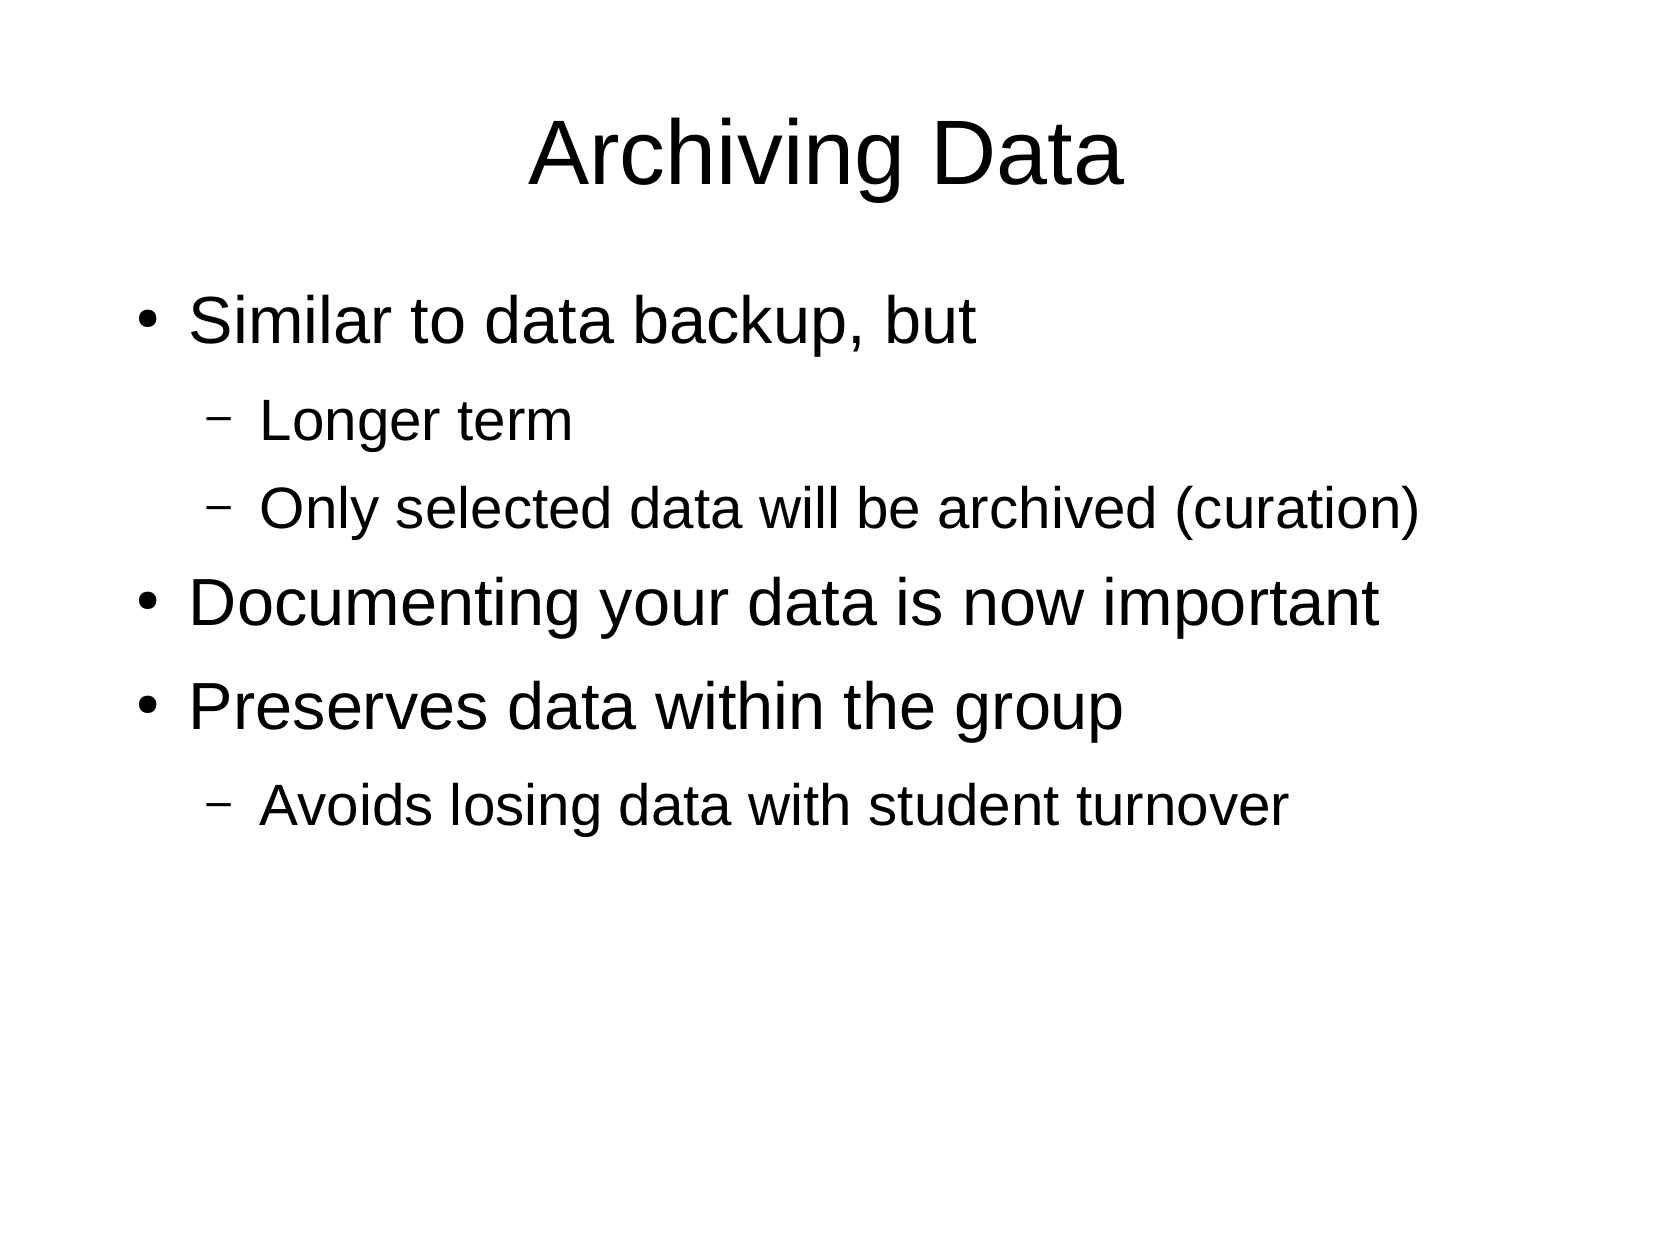

# Archiving Data
Similar to data backup, but
Longer term
Only selected data will be archived (curation)
Documenting your data is now important
Preserves data within the group
Avoids losing data with student turnover